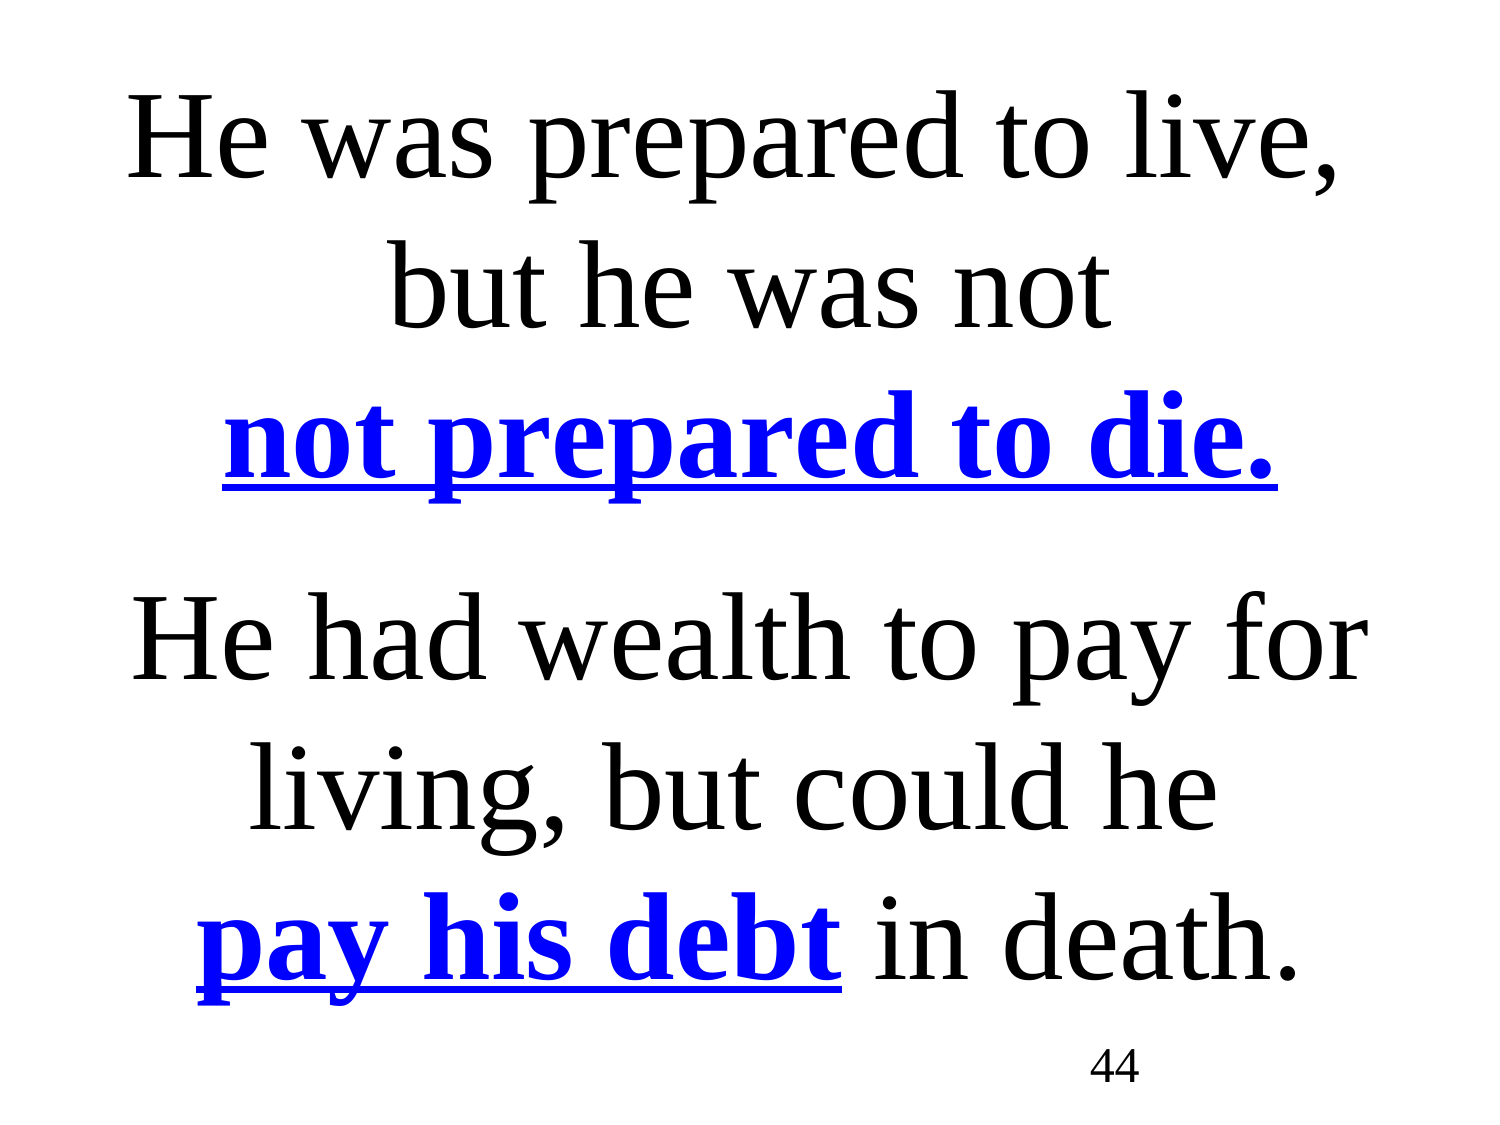

He was prepared to live,
but he was not
not prepared to die.
He had wealth to pay for living, but could he
pay his debt in death.
44